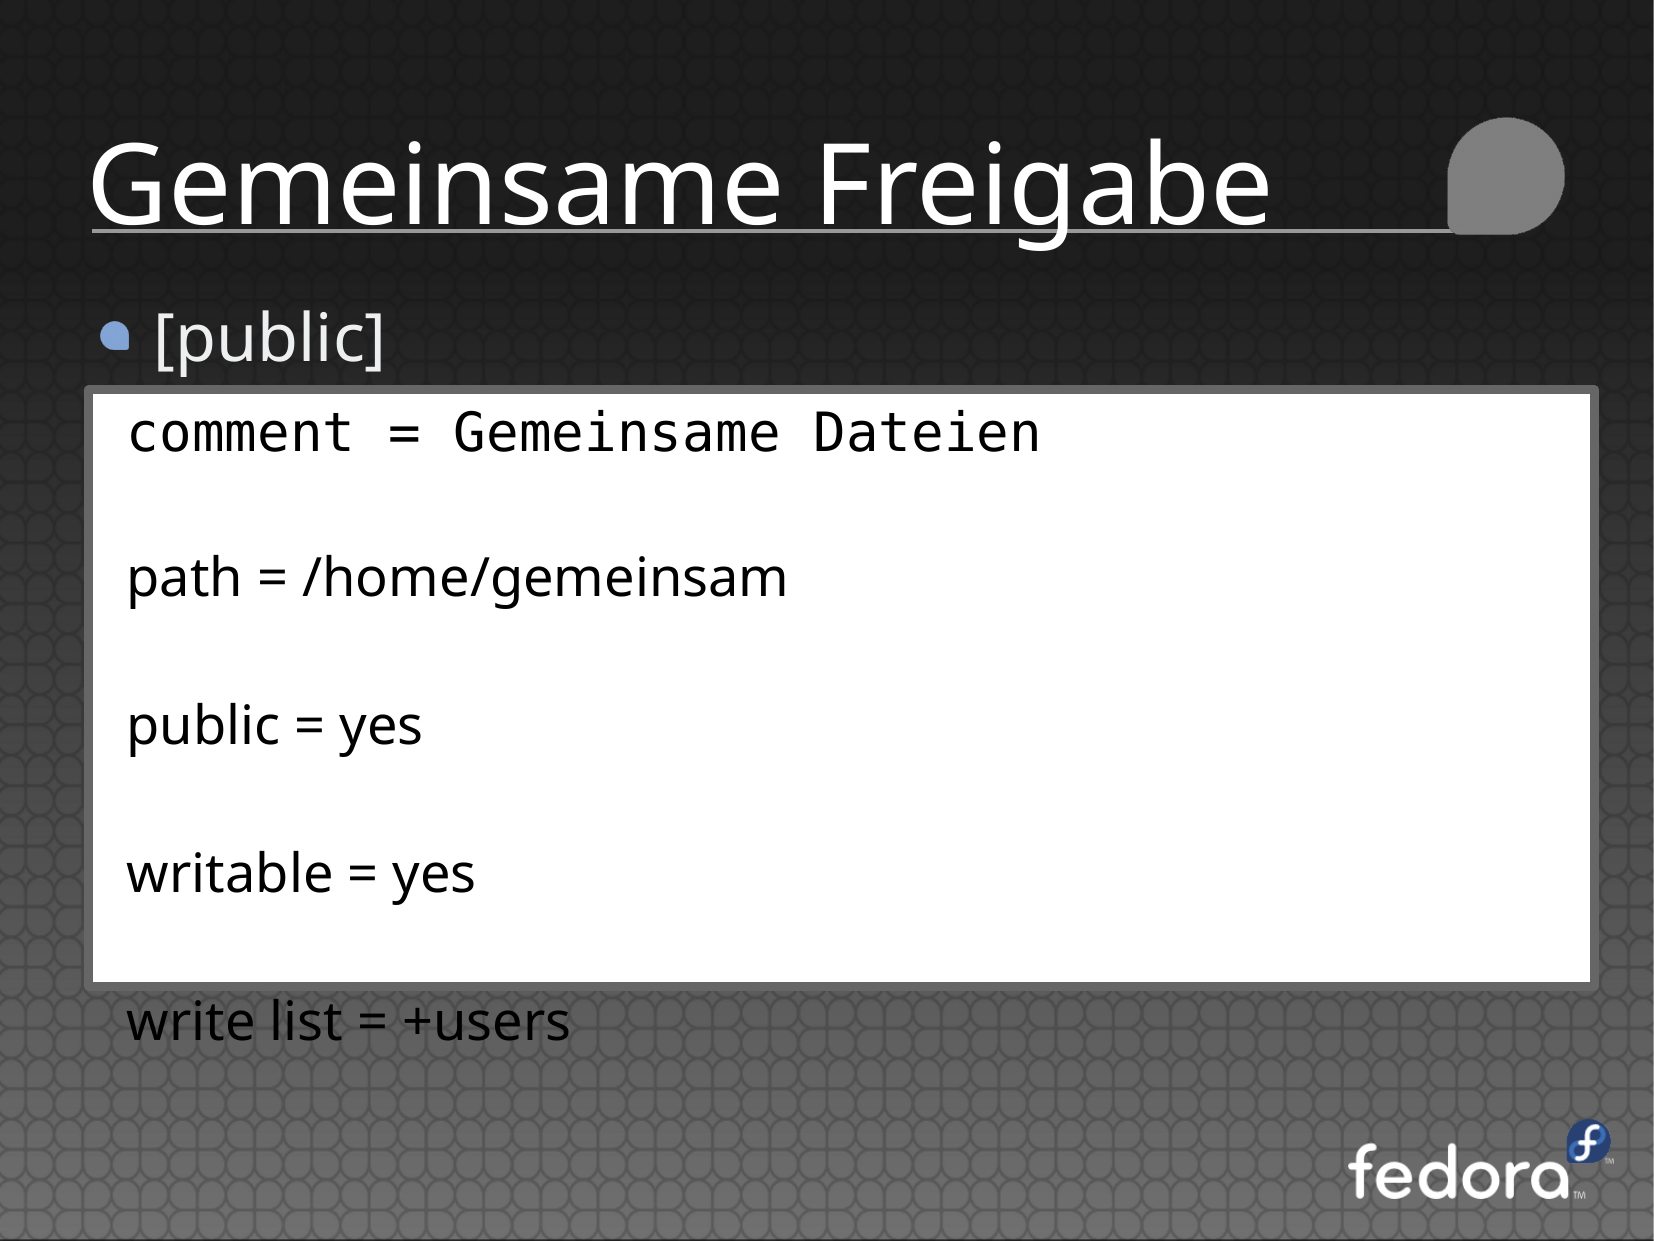

# Gemeinsame Freigabe
[public]
comment = Gemeinsame Dateien
path = /home/gemeinsam
public = yes
writable = yes
write list = +users